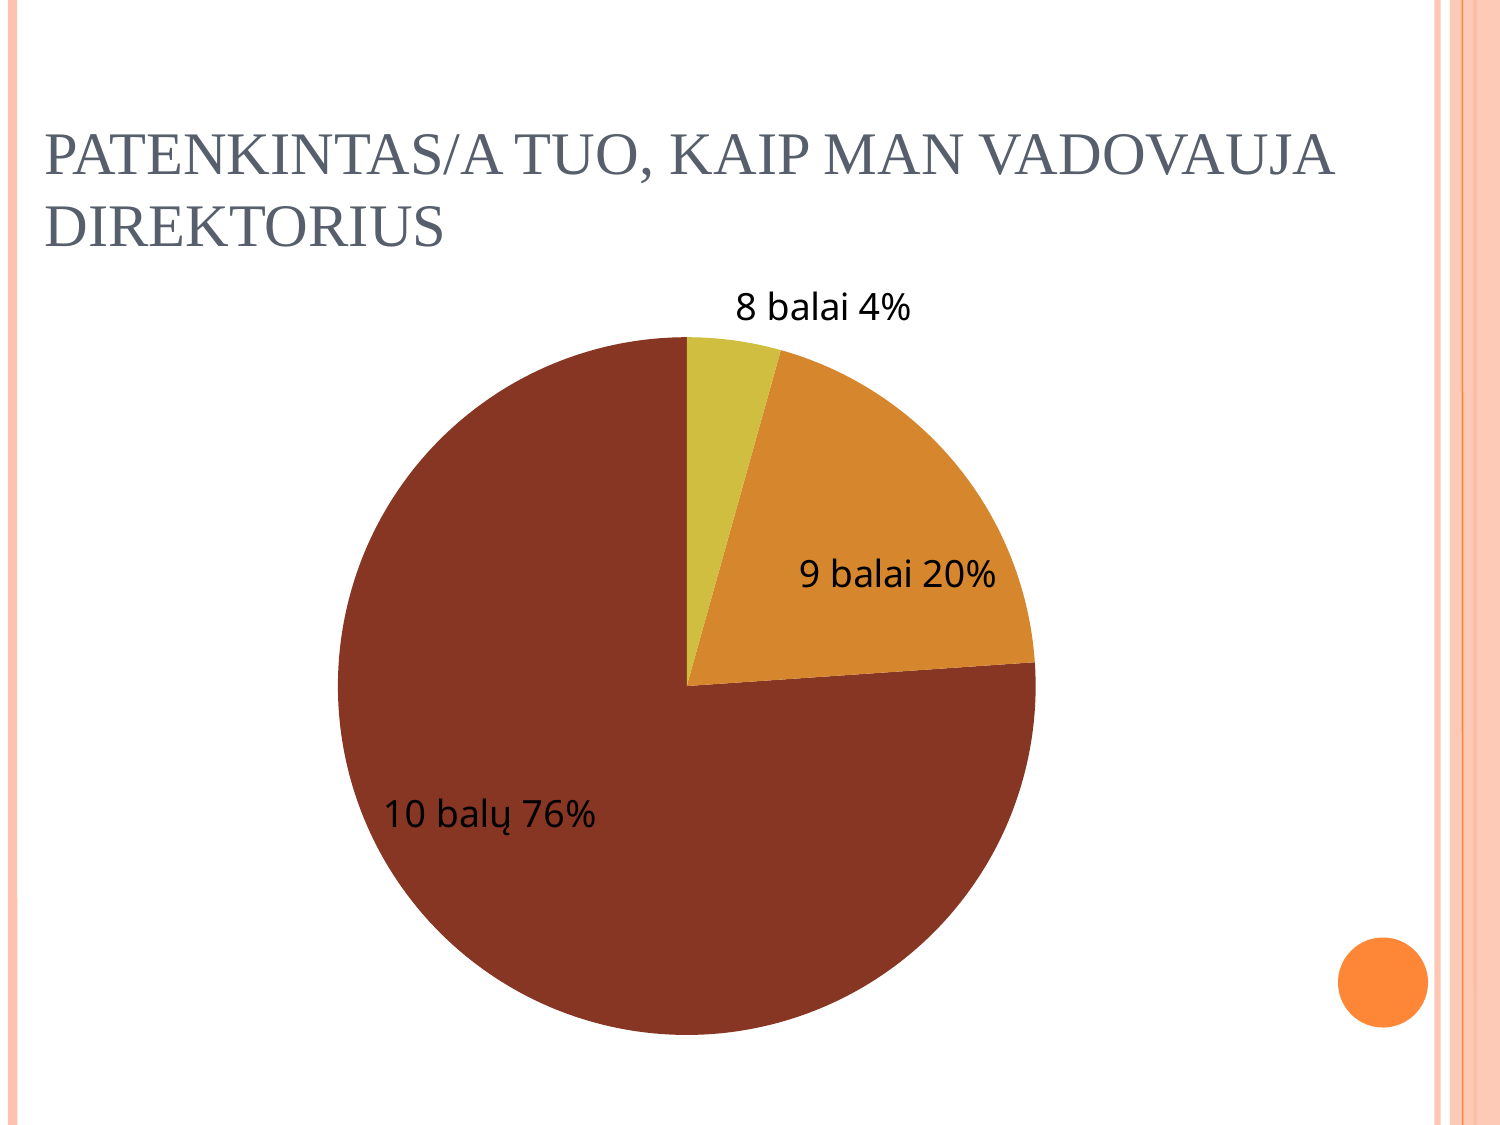

# Patenkintas/a tuo, kaip man vadovauja direktorius
### Chart
| Category | Pardavimas |
|---|---|
| 10 balų | 35.0 |
| 9 balai | 9.0 |
| 8 balai | 2.0 |